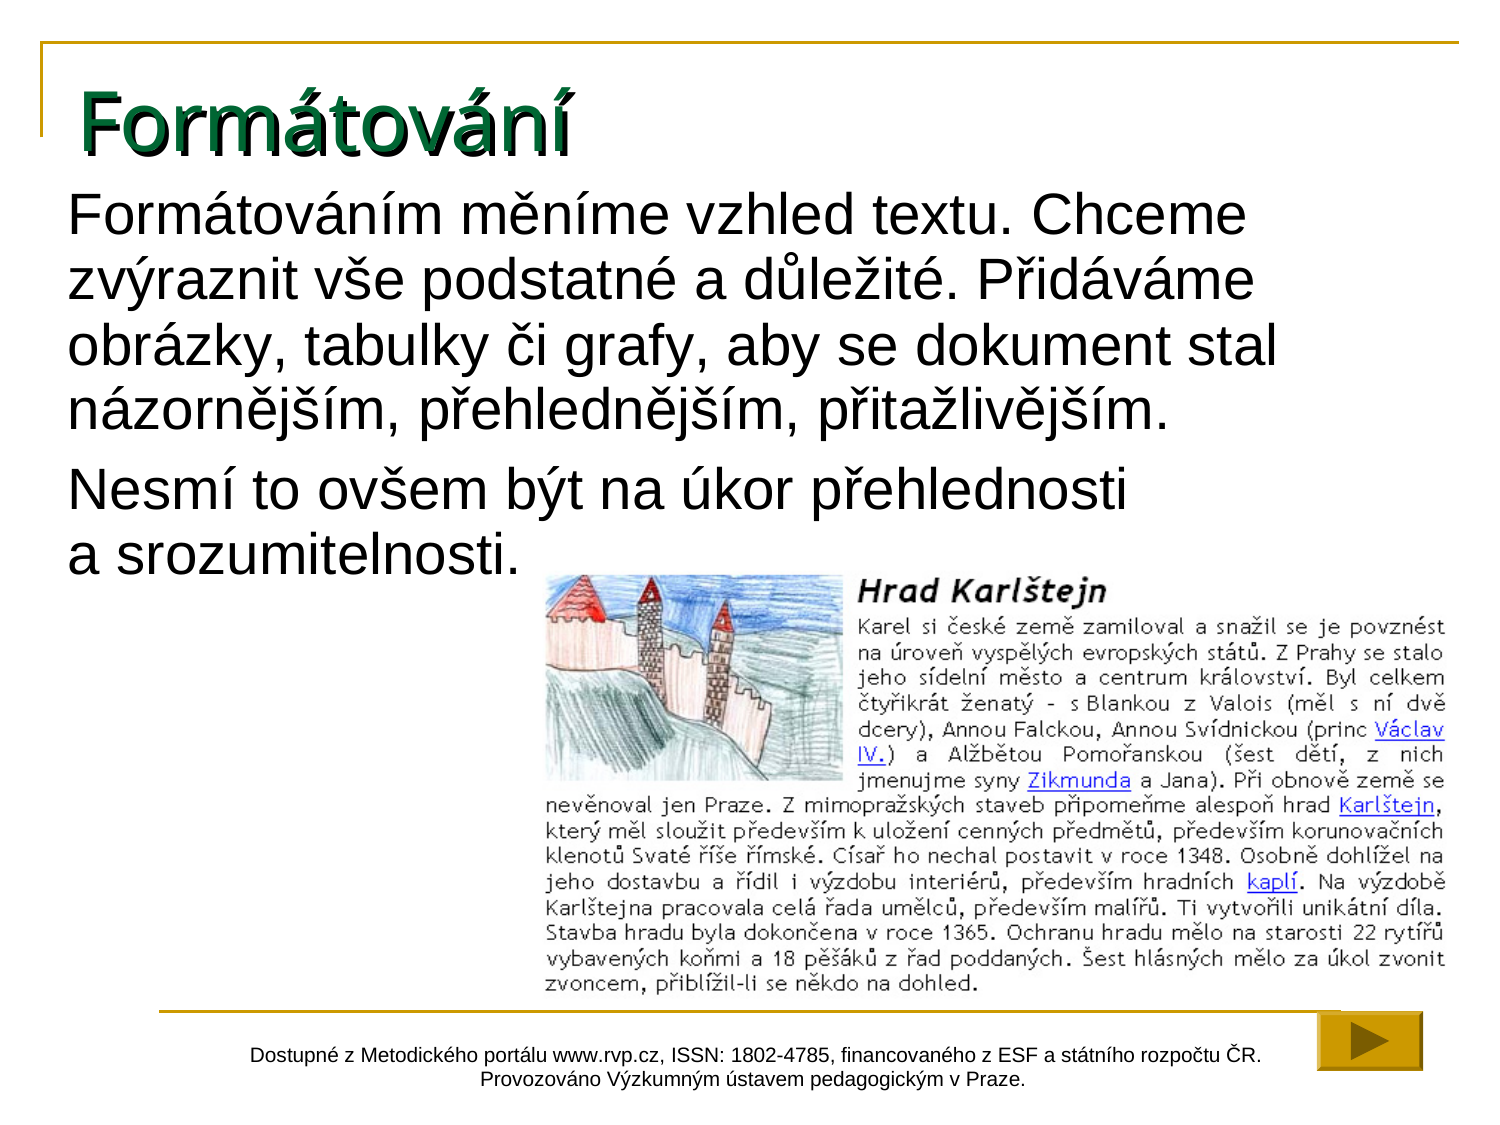

# Formátování
Formátováním měníme vzhled textu. Chceme zvýraznit vše podstatné a důležité. Přidáváme obrázky, tabulky či grafy, aby se dokument stal názornějším, přehlednějším, přitažlivějším.
Nesmí to ovšem být na úkor přehlednosti
a srozumitelnosti.